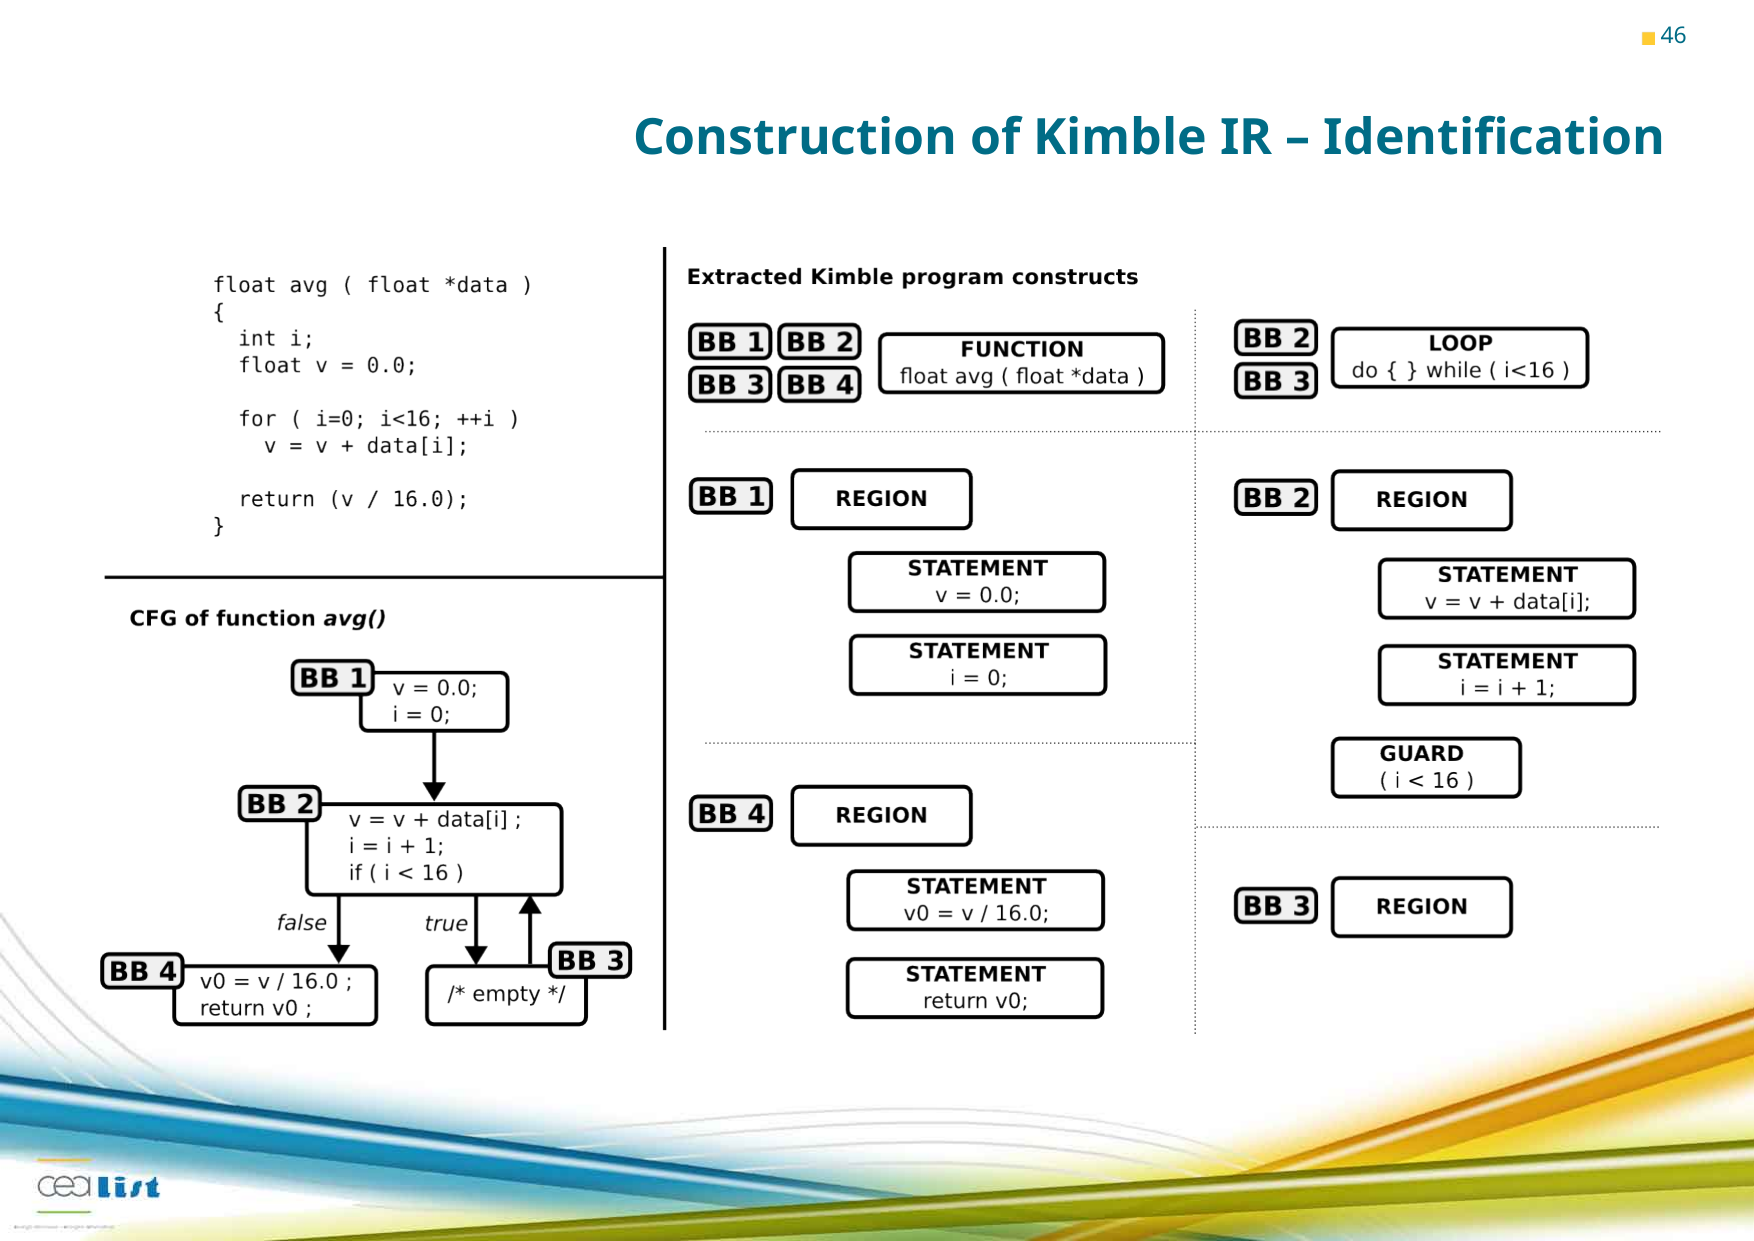

# Construction of Kimble IR – Identification